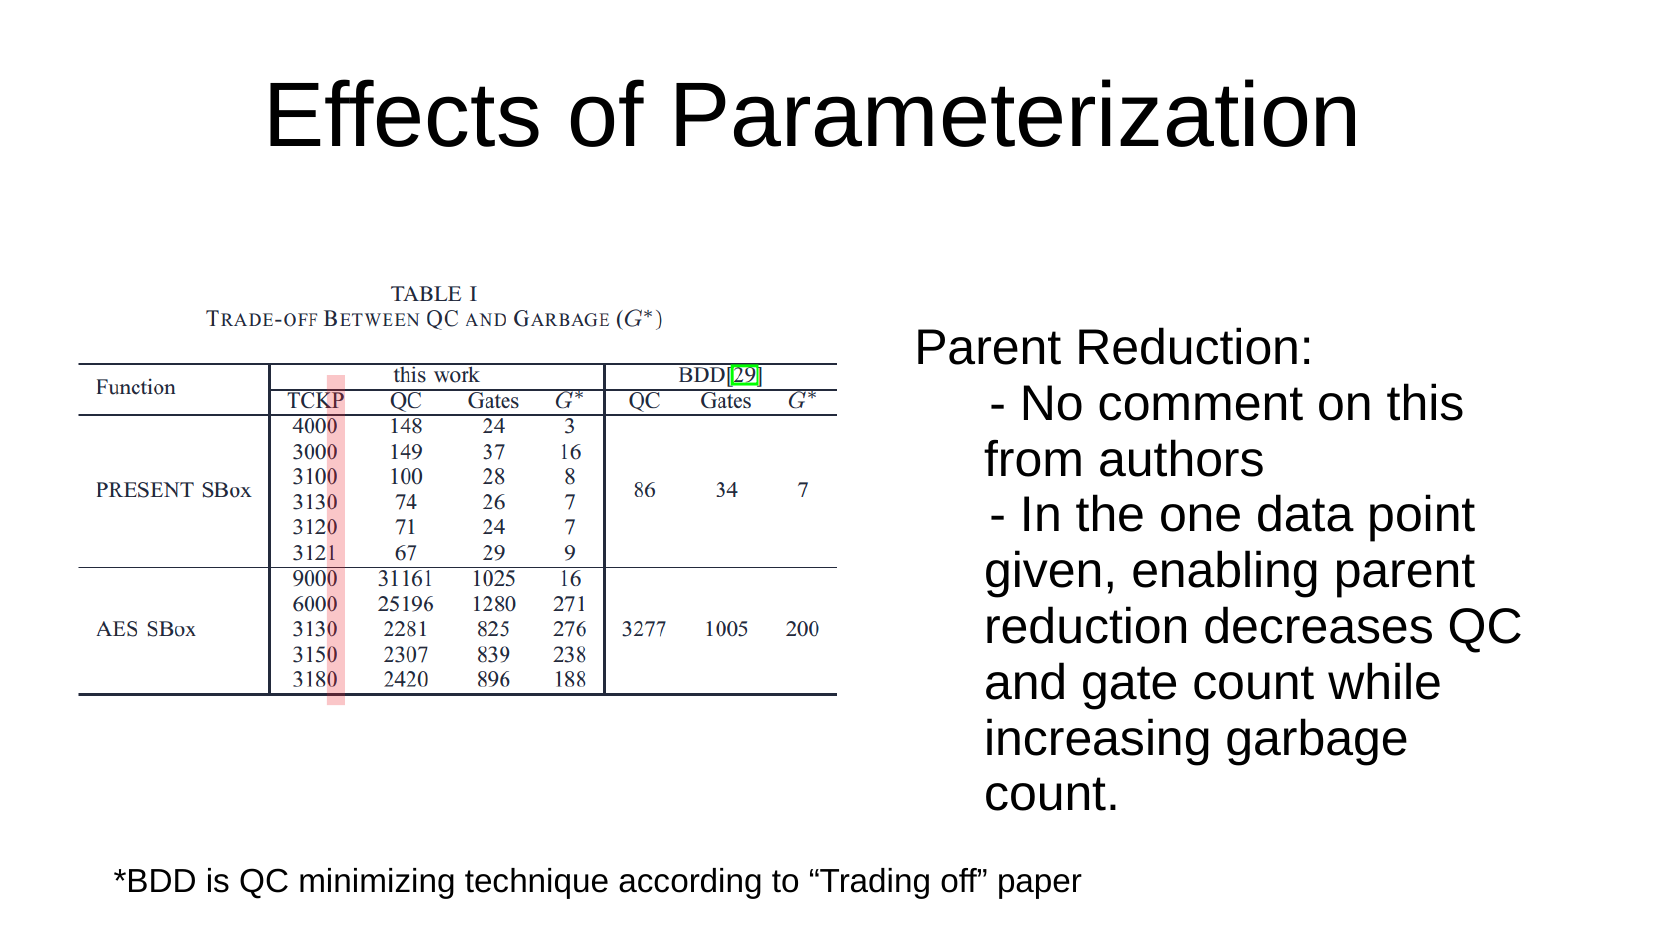

# Effects of Parameterization
Parent Reduction:
	- No comment on this from authors
	- In the one data point given, enabling parent reduction decreases QC and gate count while increasing garbage count.
*BDD is QC minimizing technique according to “Trading off” paper